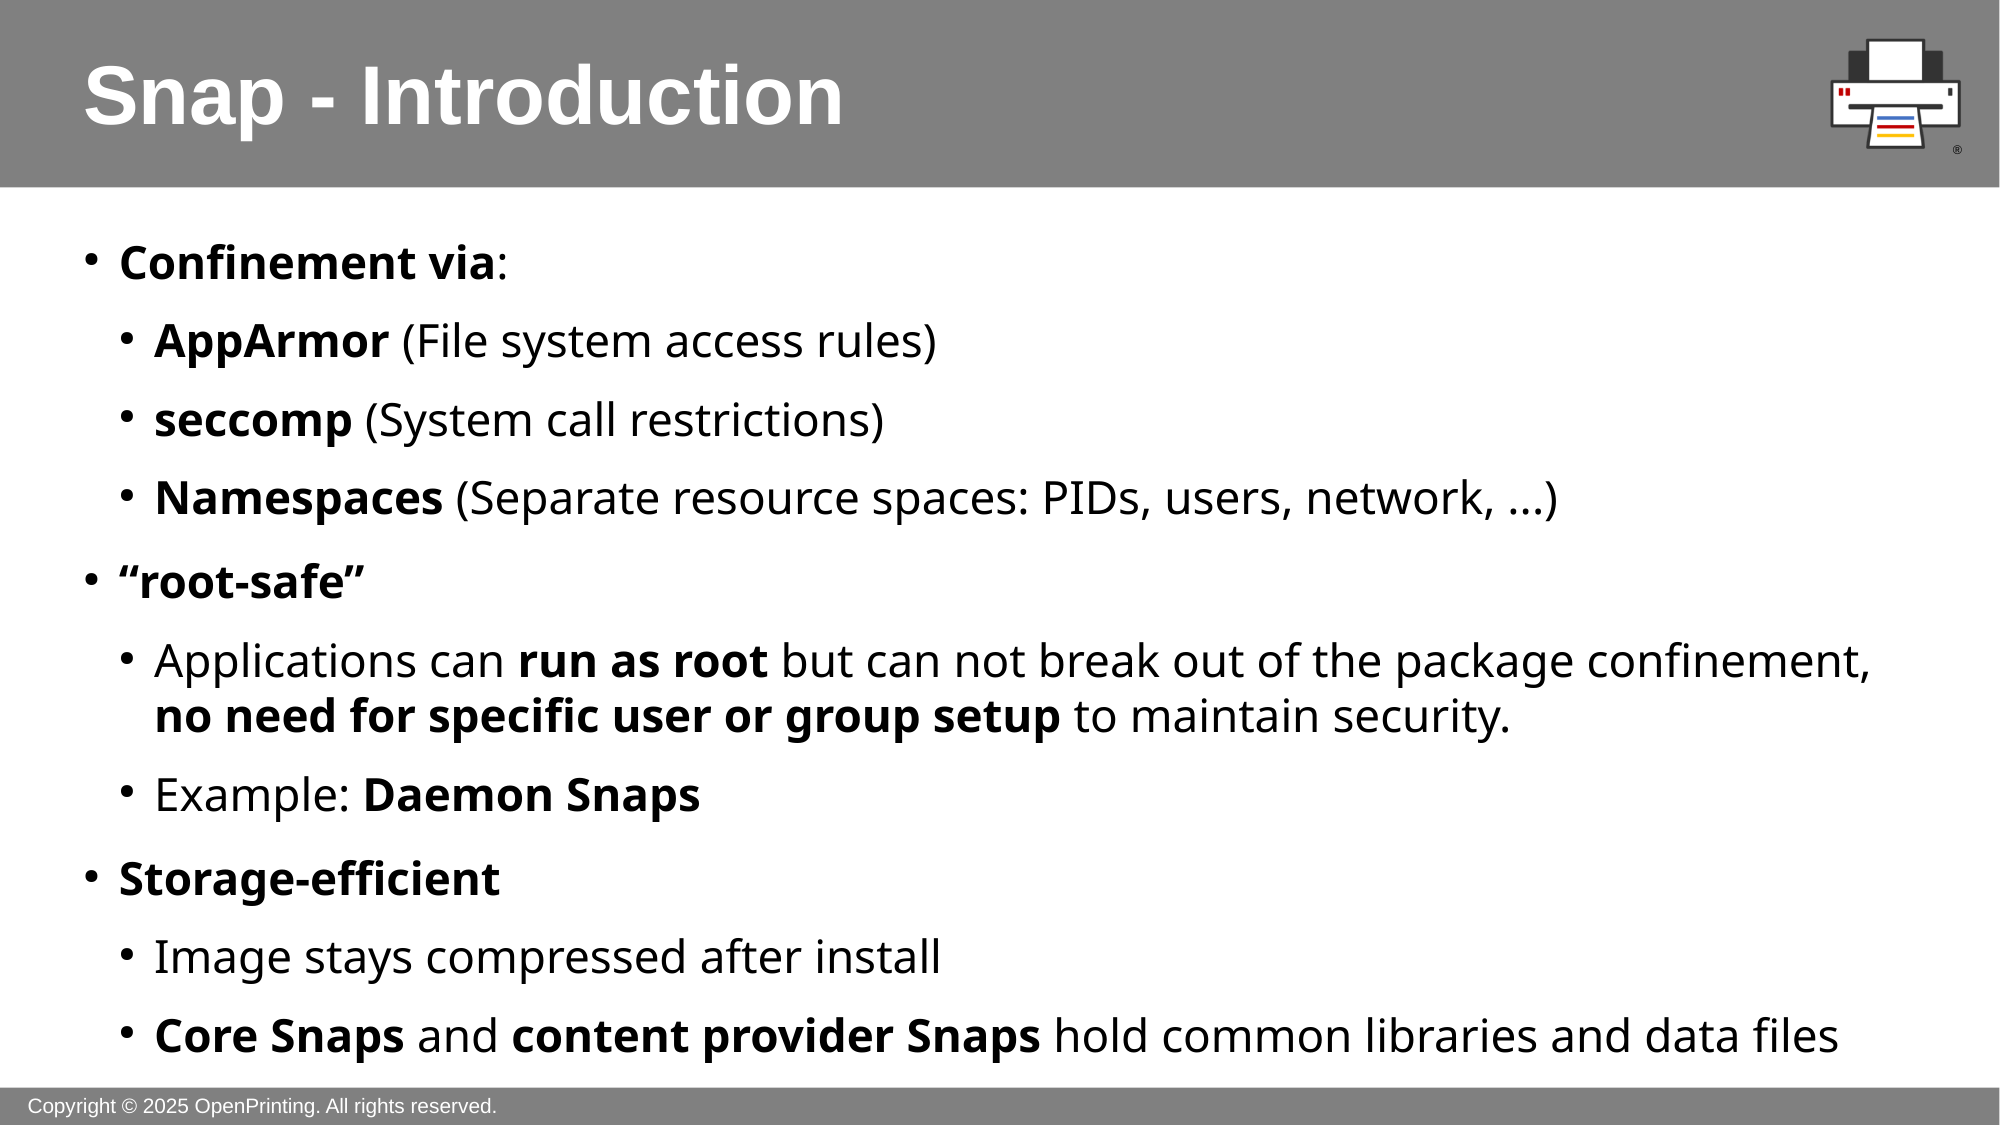

Snap - Introduction
# Confinement via:
AppArmor (File system access rules)
seccomp (System call restrictions)
Namespaces (Separate resource spaces: PIDs, users, network, ...)
“root-safe”
Applications can run as root but can not break out of the package confinement, no need for specific user or group setup to maintain security.
Example: Daemon Snaps
Storage-efficient
Image stays compressed after install
Core Snaps and content provider Snaps hold common libraries and data files